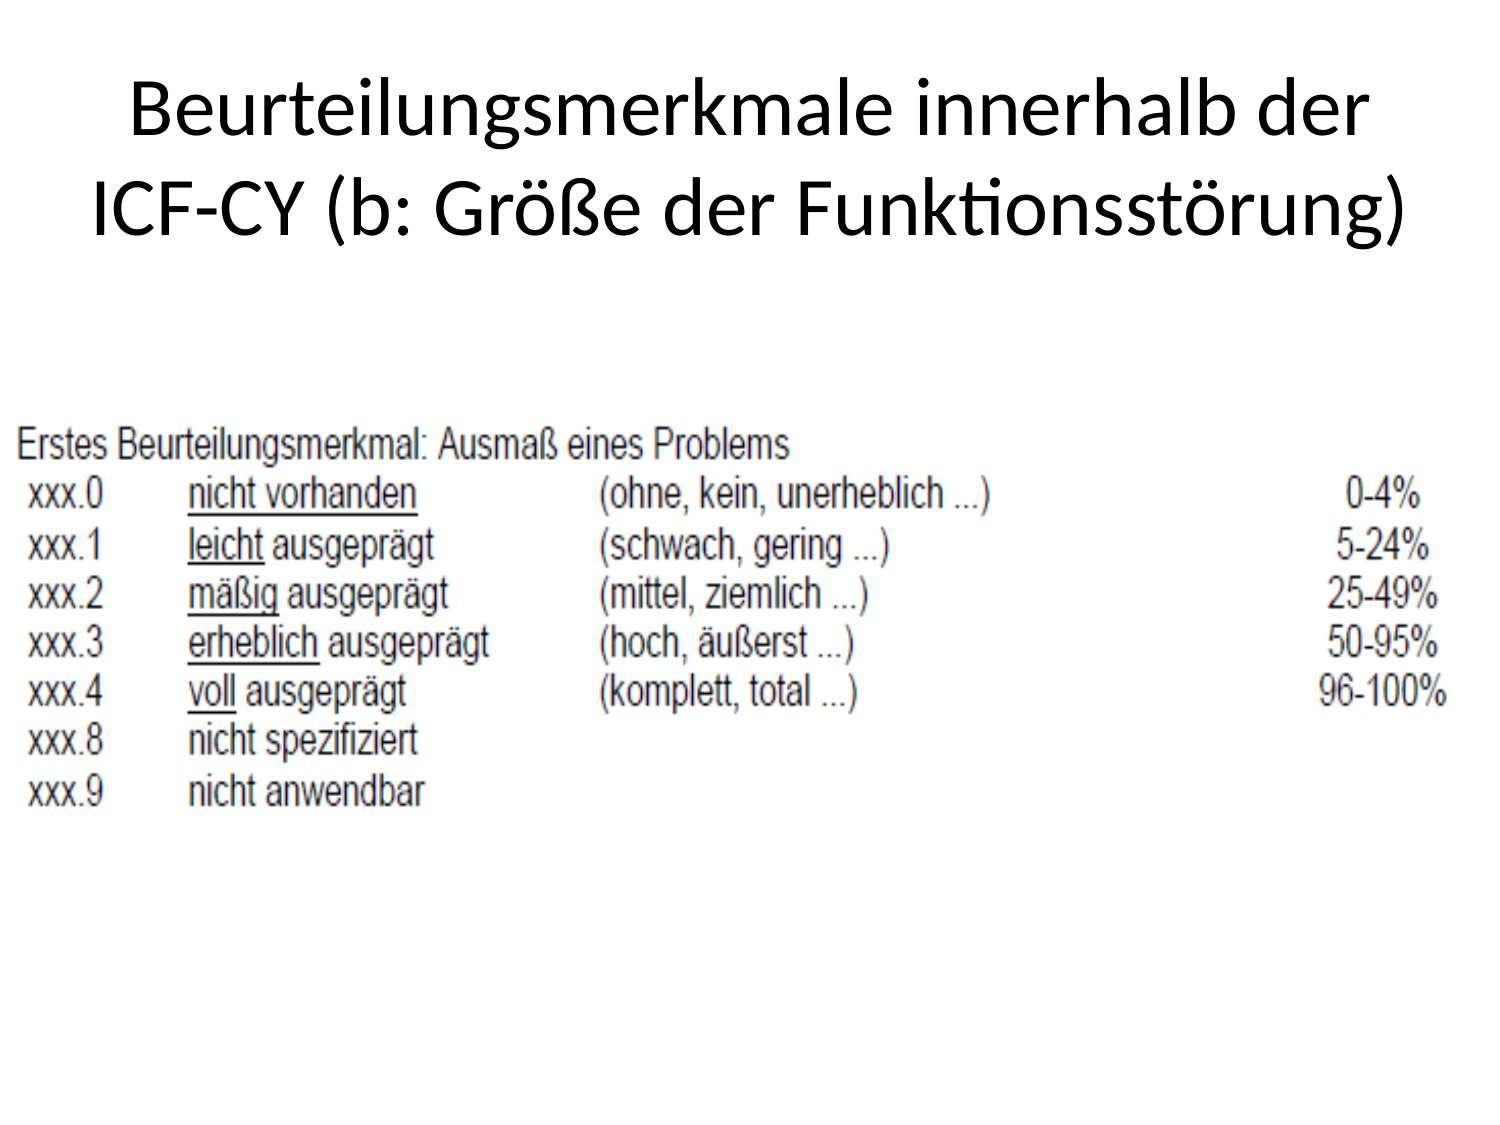

# Beurteilungsmerkmale innerhalb der ICF-CY (b: Größe der Funktionsstörung)